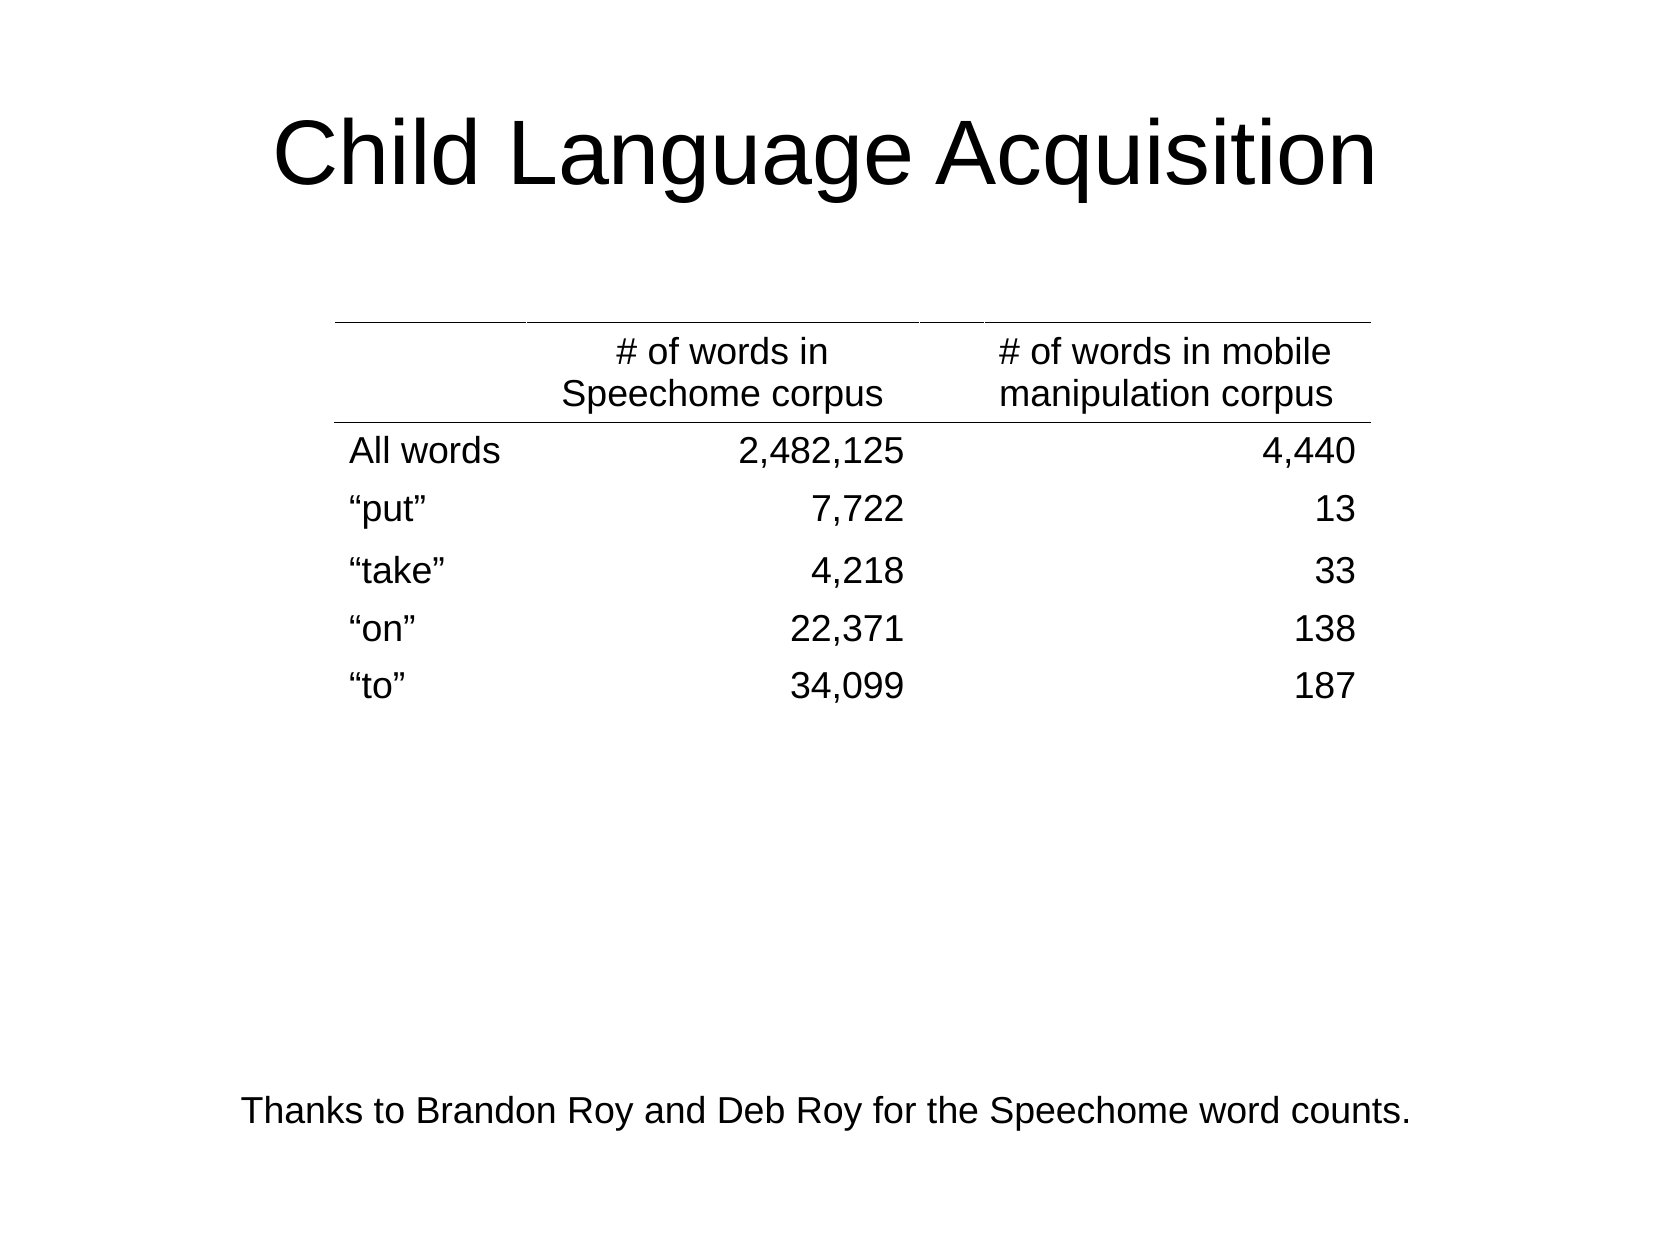

# Child Language Acquisition
| | # of words in Speechome corpus | | # of words in mobile manipulation corpus |
| --- | --- | --- | --- |
| All words | 2,482,125 | | 4,440 |
| “put” | 7,722 | | 13 |
| “take” | 4,218 | | 33 |
| “on” | 22,371 | | 138 |
| “to” | 34,099 | | 187 |
Thanks to Brandon Roy and Deb Roy for the Speechome word counts.